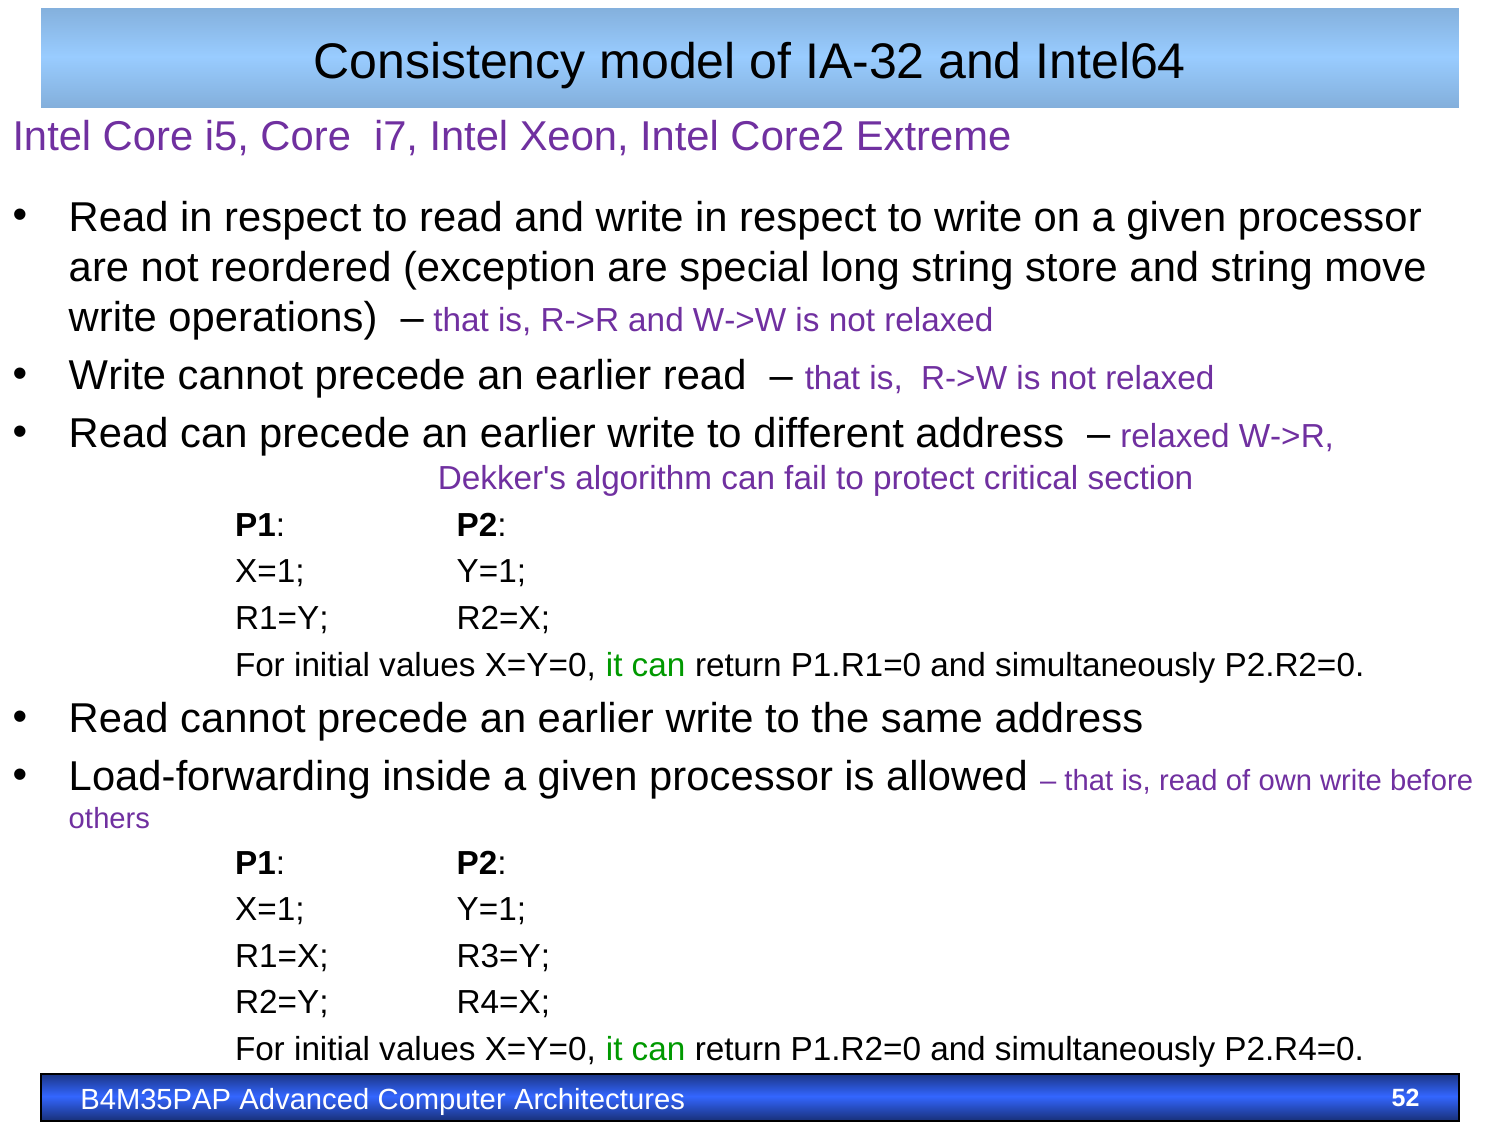

Consistency model of IA-32 and Intel64
# Intel Core i5, Core i7, Intel Xeon, Intel Core2 Extreme
Read in respect to read and write in respect to write on a given processor are not reordered (exception are special long string store and string move write operations) – that is, R->R and W->W is not relaxed
Write cannot precede an earlier read – that is, R->W is not relaxed
Read can precede an earlier write to different address – relaxed W->R, 							Dekker's algorithm can fail to protect critical section
		P1:			P2:
		X=1;			Y=1;
		R1=Y;		R2=X;
		For initial values X=Y=0, it can return P1.R1=0 and simultaneously P2.R2=0.
Read cannot precede an earlier write to the same address
Load-forwarding inside a given processor is allowed – that is, read of own write before others
		P1:			P2:
		X=1;			Y=1;
		R1=X;		R3=Y;
		R2=Y;		R4=X;
		For initial values X=Y=0, it can return P1.R2=0 and simultaneously P2.R4=0.